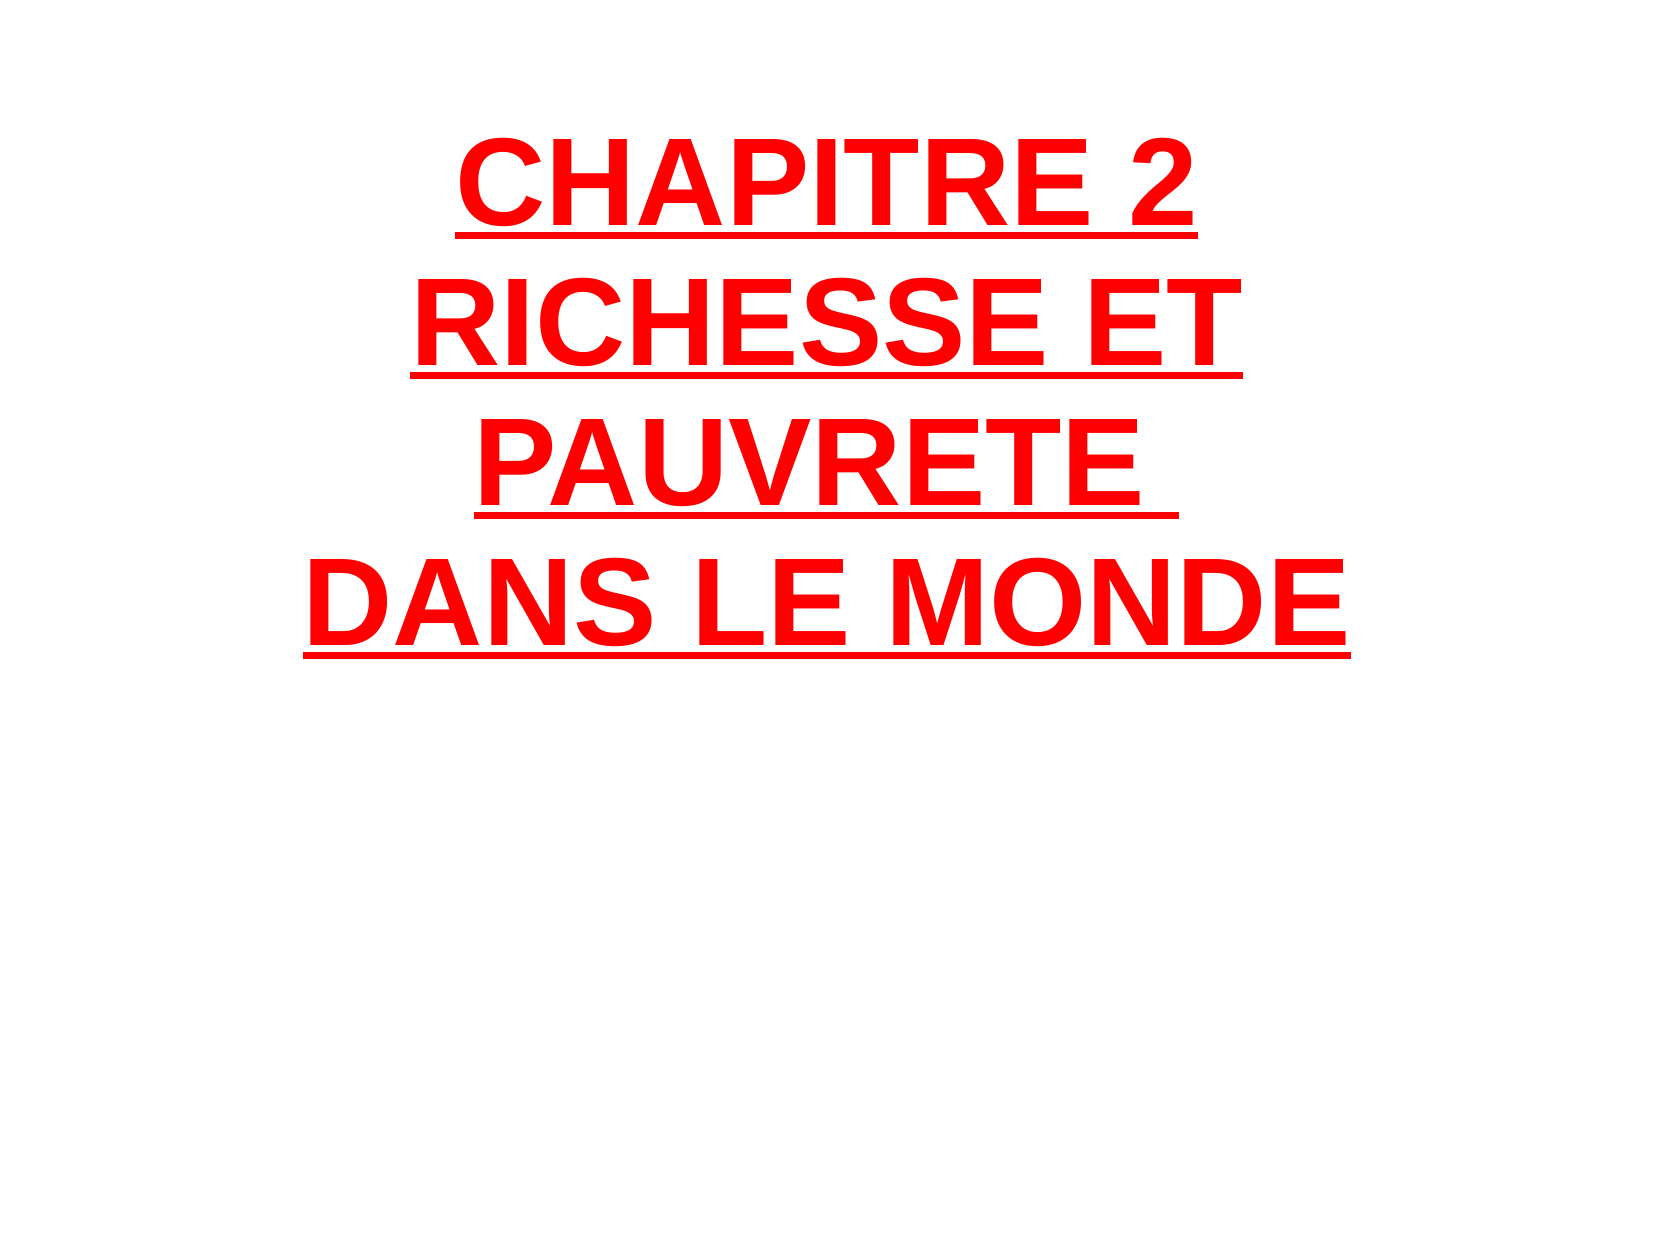

CHAPITRE 2
RICHESSE ET PAUVRETE
DANS LE MONDE